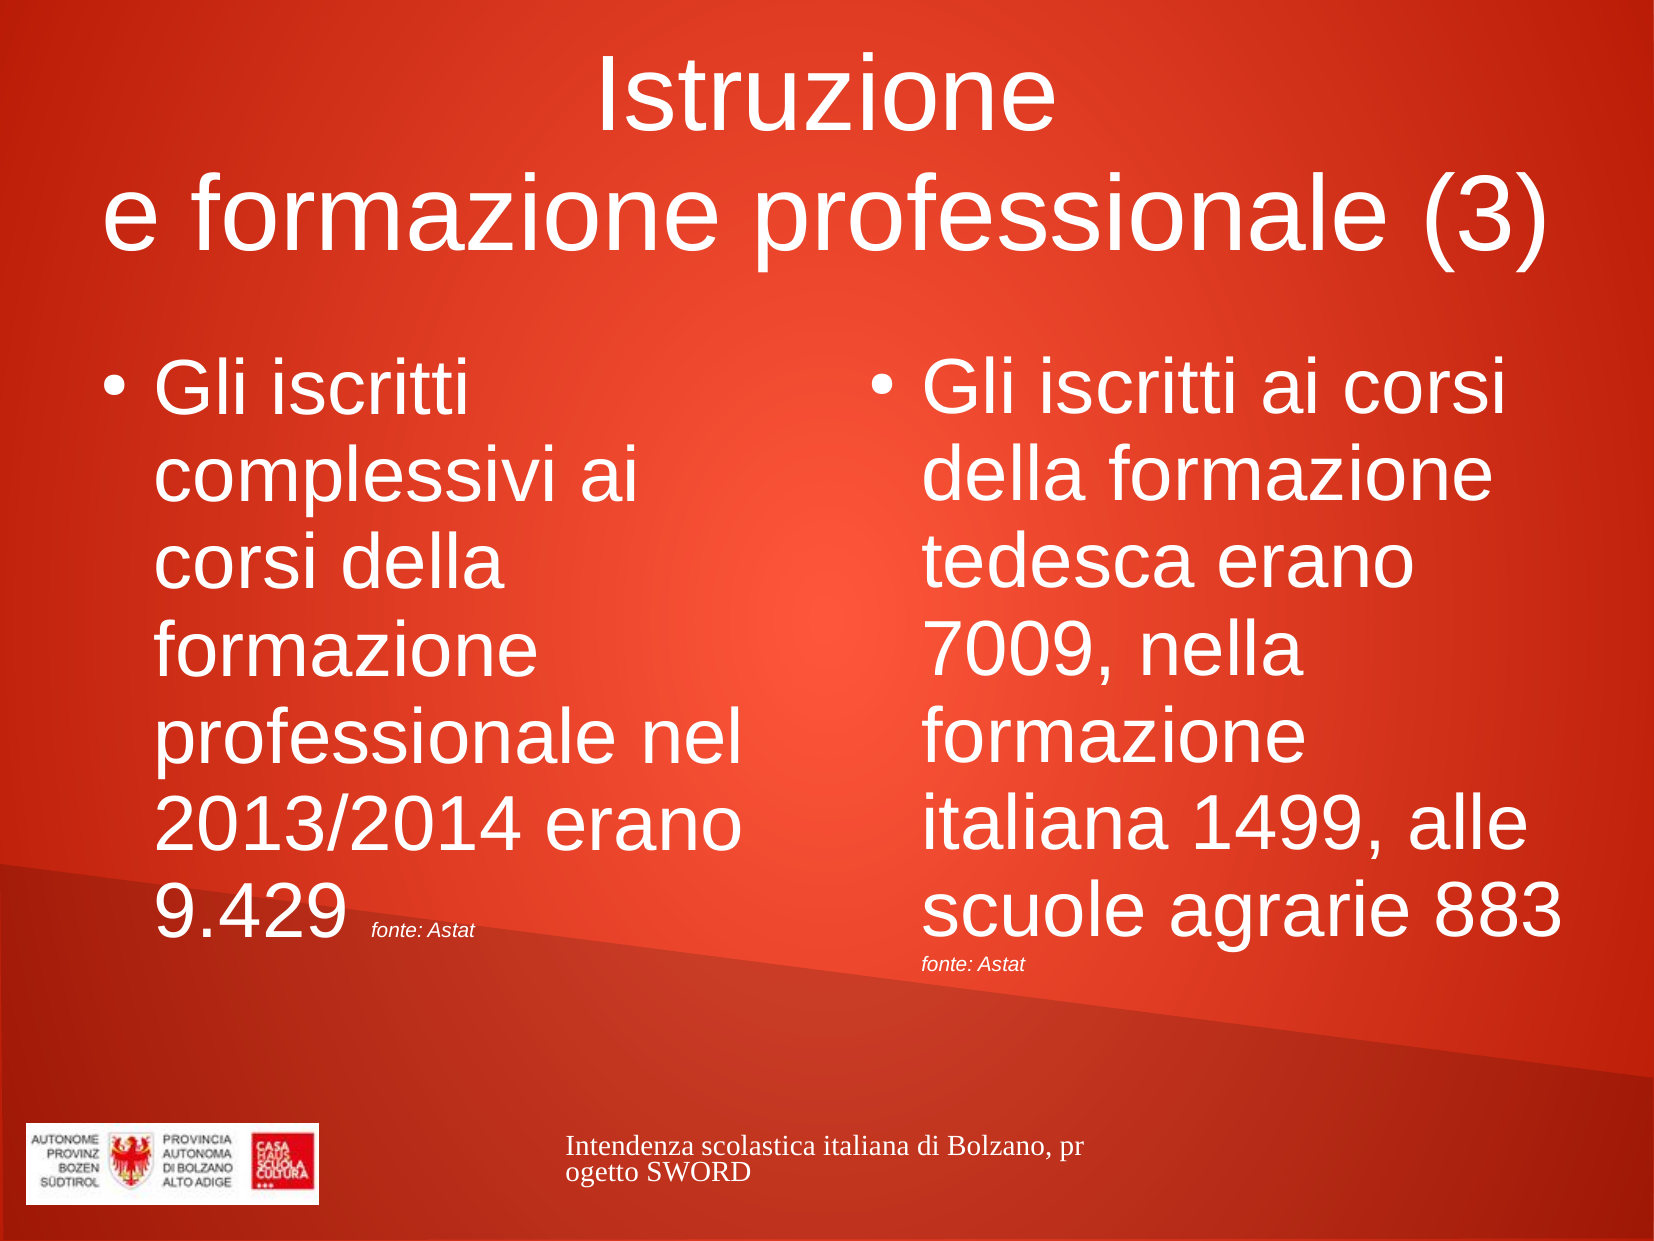

# Istruzione e formazione professionale (3)
Gli iscritti ai corsi della formazione tedesca erano 7009, nella formazione italiana 1499, alle scuole agrarie 883 fonte: Astat
Gli iscritti complessivi ai corsi della formazione professionale nel 2013/2014 erano 9.429 fonte: Astat
Intendenza scolastica italiana di Bolzano, progetto SWORD